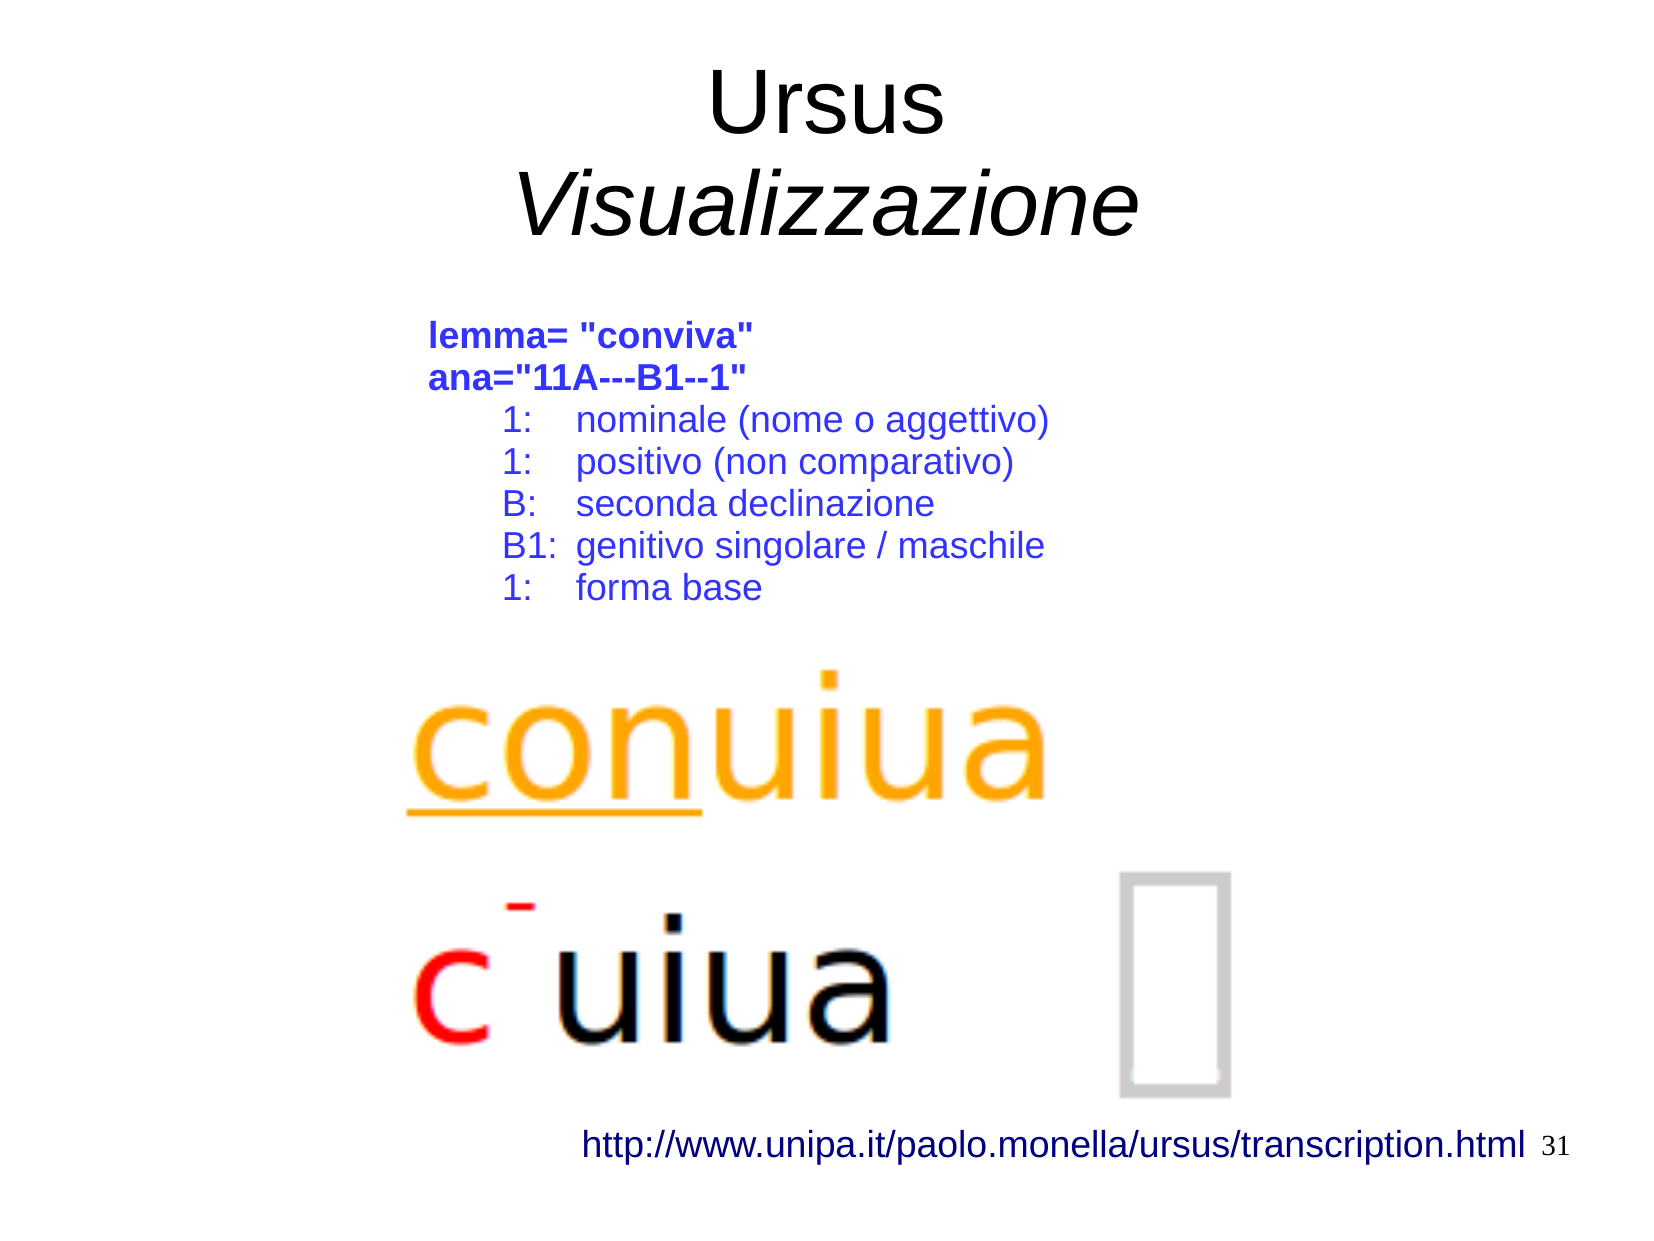

# Ursus Visualizzazione
lemma= "conviva"
ana="11A---B1--1"
	1:	nominale (nome o aggettivo)
	1:	positivo (non comparativo)
	B:	seconda declinazione
	B1:	genitivo singolare / maschile
	1:	forma base
http://www.unipa.it/paolo.monella/ursus/transcription.html
31